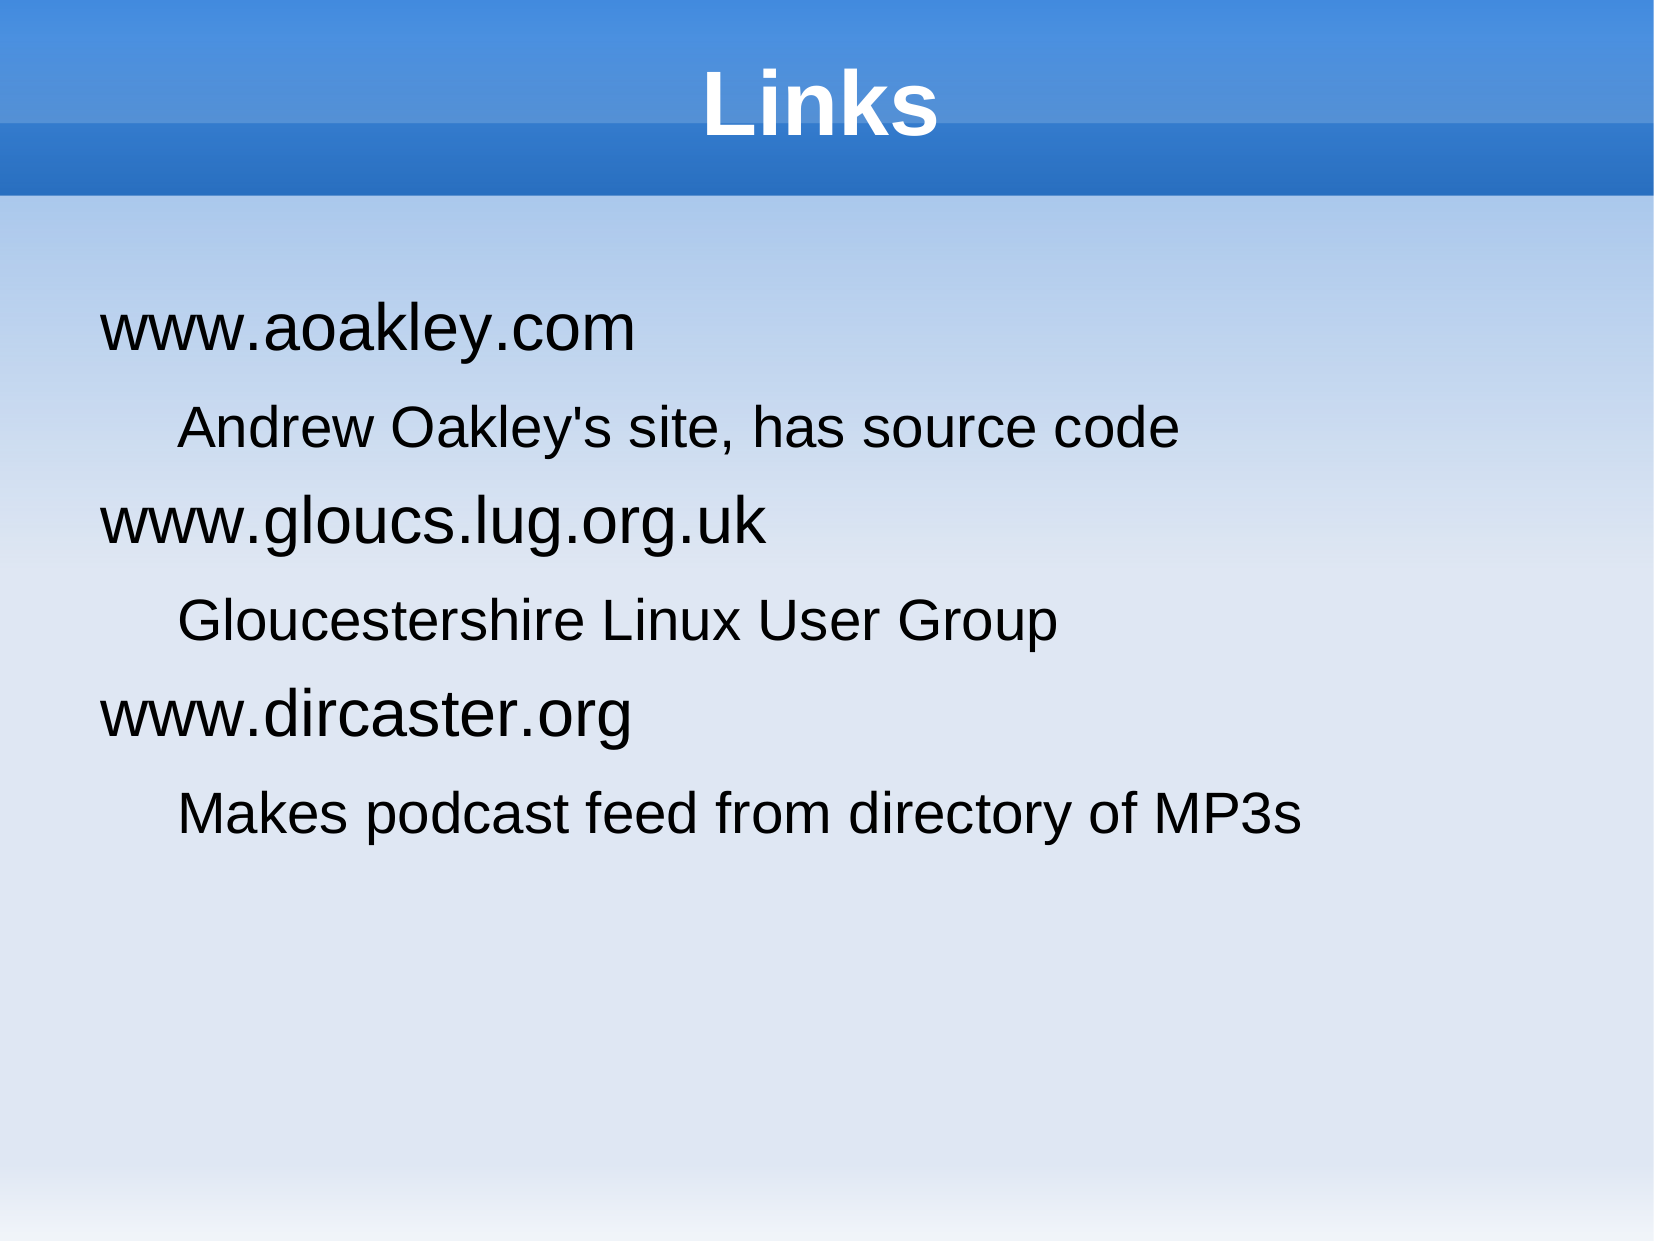

# Links
www.aoakley.com
Andrew Oakley's site, has source code
www.gloucs.lug.org.uk
Gloucestershire Linux User Group
www.dircaster.org
Makes podcast feed from directory of MP3s